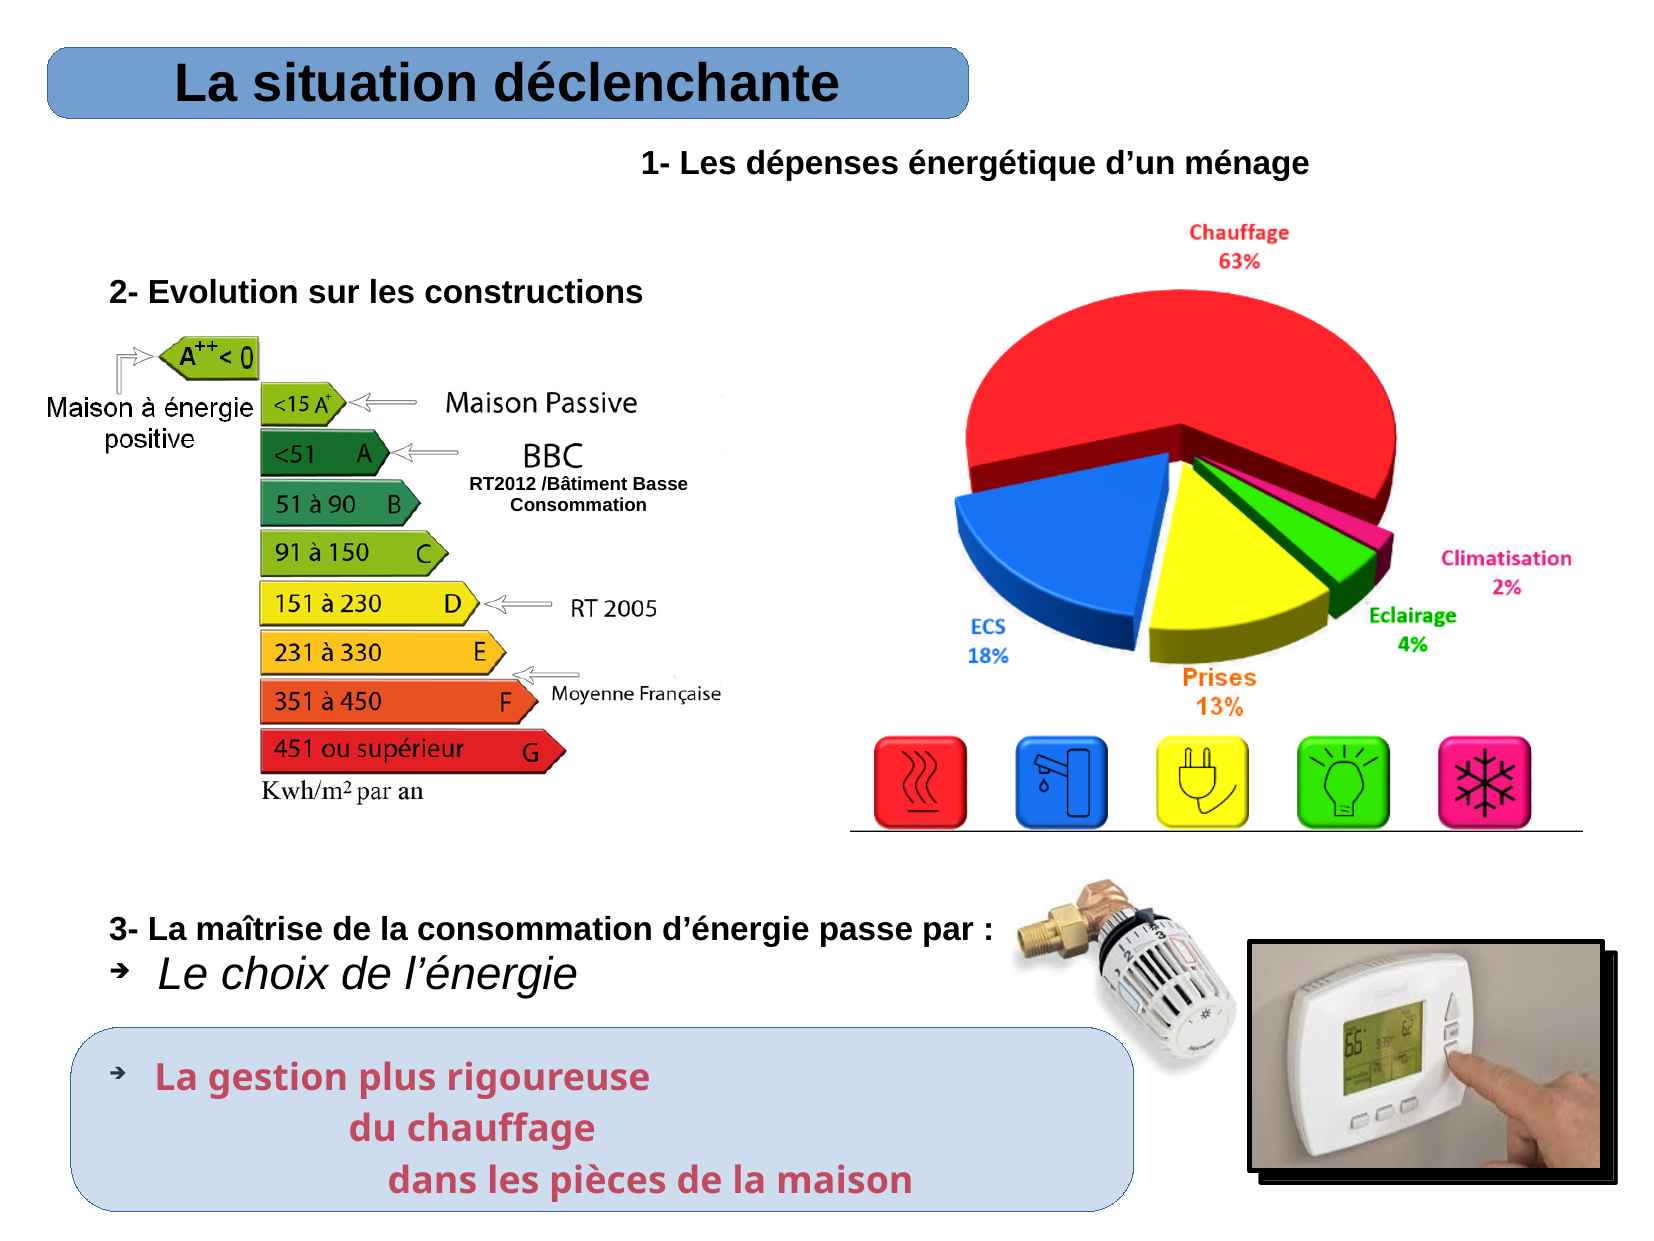

La situation déclenchante
1- Les dépenses énergétique d’un ménage
2- Evolution sur les constructions
RT2012 /Bâtiment Basse Consommation
3- La maîtrise de la consommation d’énergie passe par :
 Le choix de l’énergie
 La gestion plus rigoureuse
 du chauffage
 dans les pièces de la maison